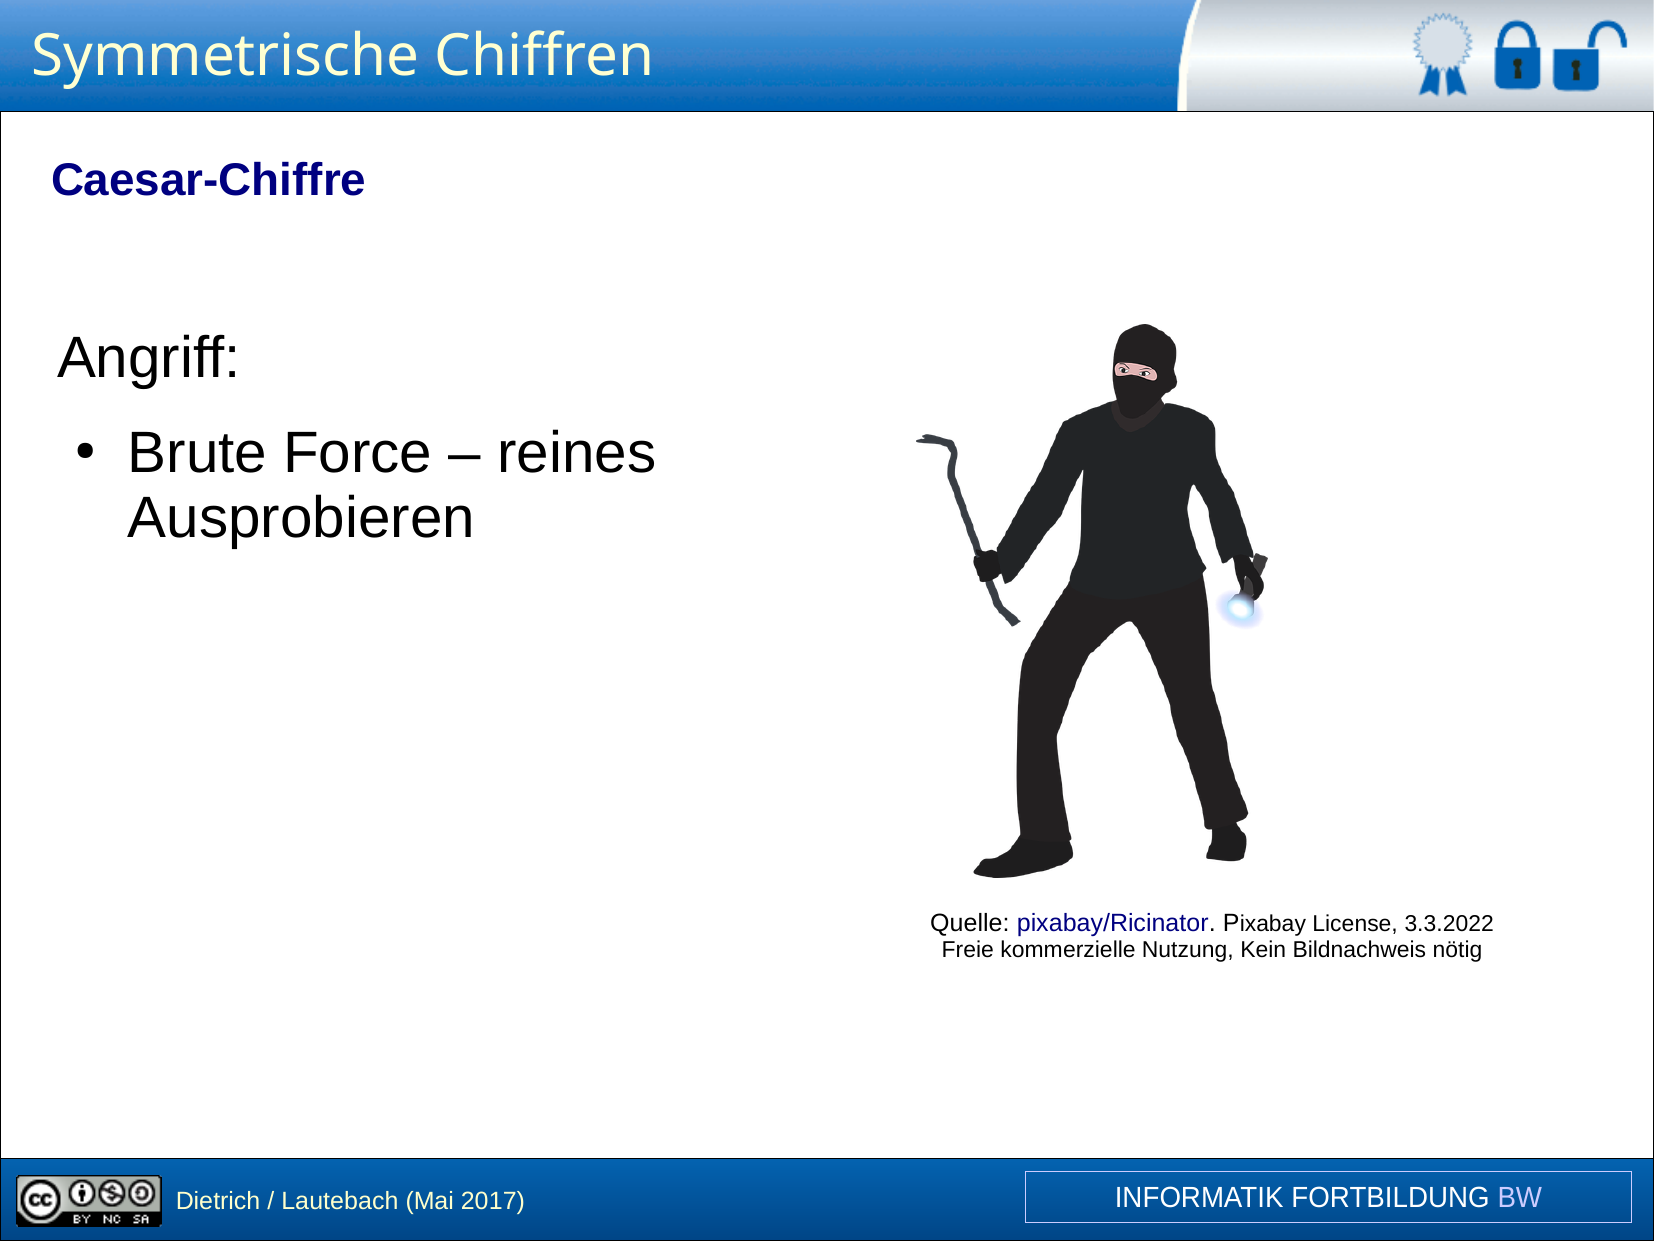

# Symmetrische Chiffren
Caesar-Chiffre
Angriff:
Brute Force – reines Ausprobieren
Quelle: pixabay/Ricinator. Pixabay License, 3.3.2022
Freie kommerzielle Nutzung, Kein Bildnachweis nötig
10